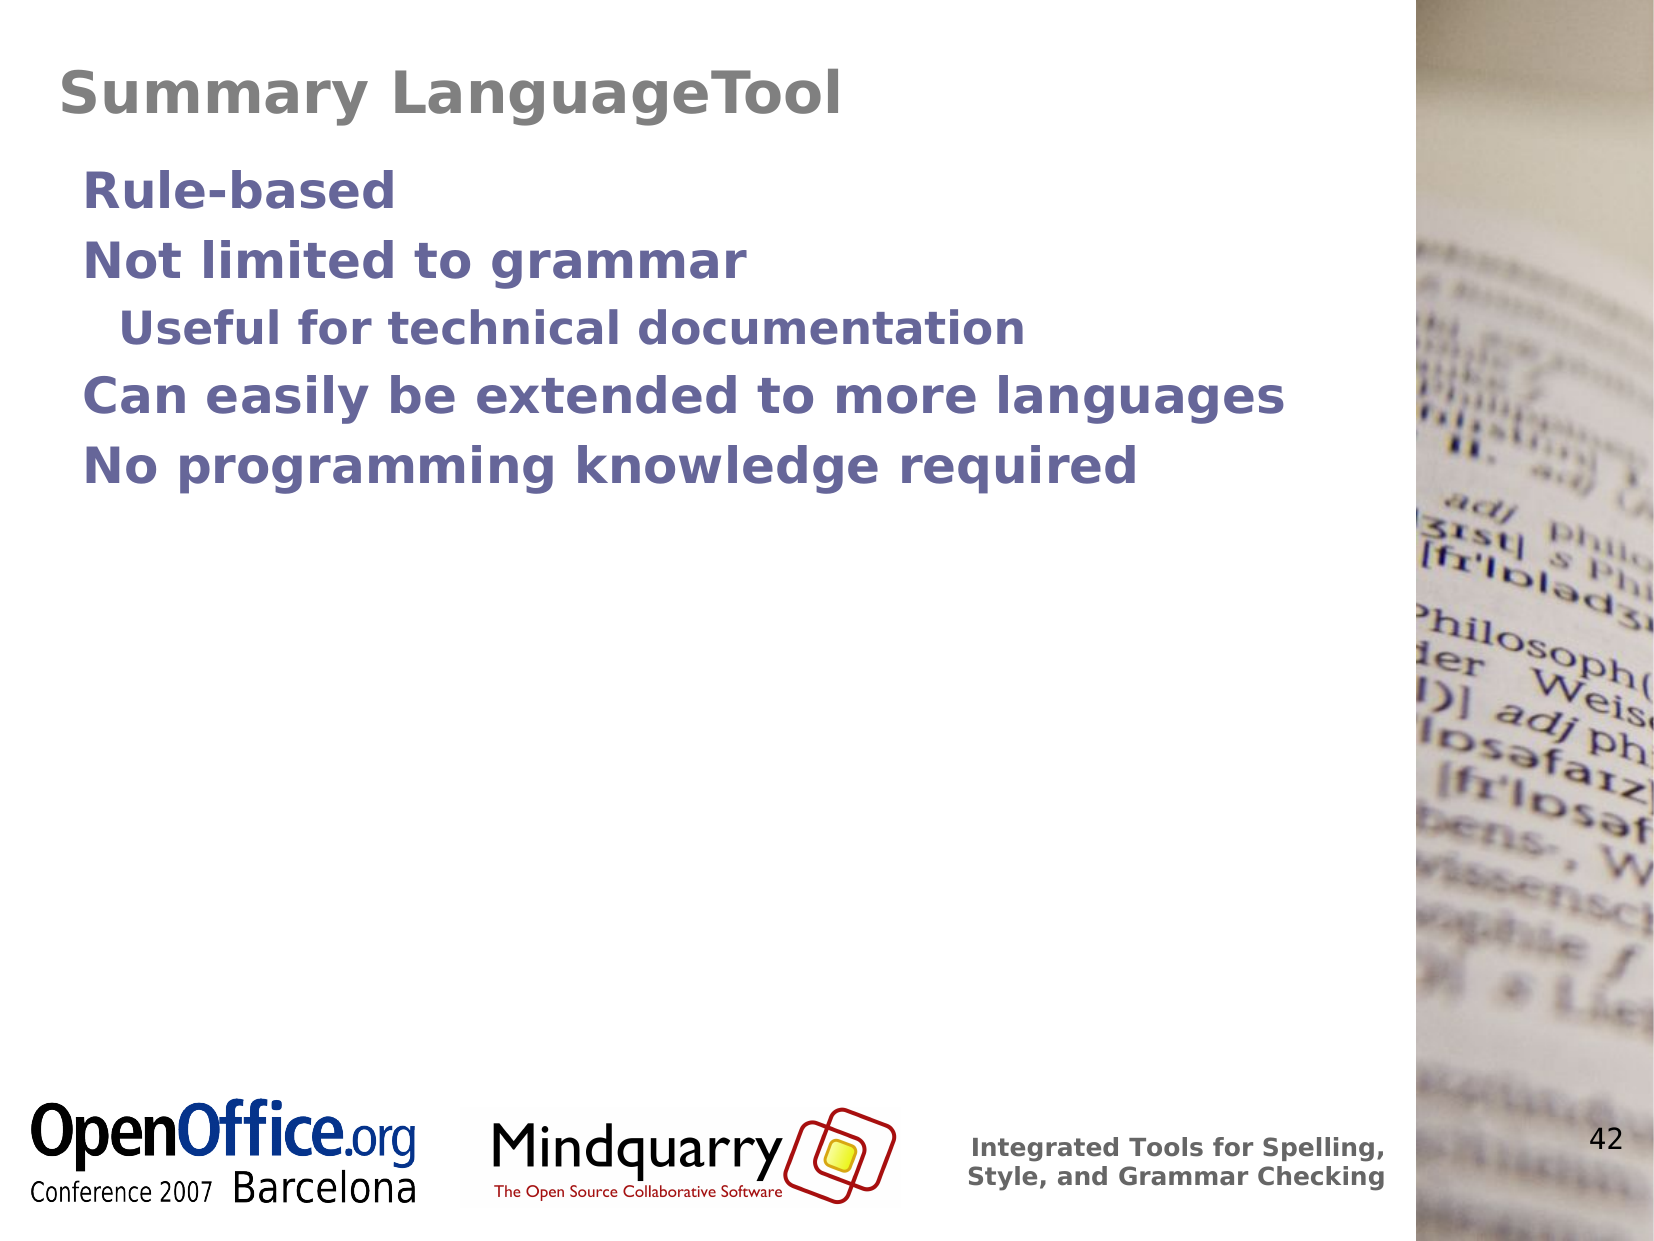

Summary LanguageTool
Rule-based
Not limited to grammar
Useful for technical documentation
Can easily be extended to more languages
No programming knowledge required
42
#